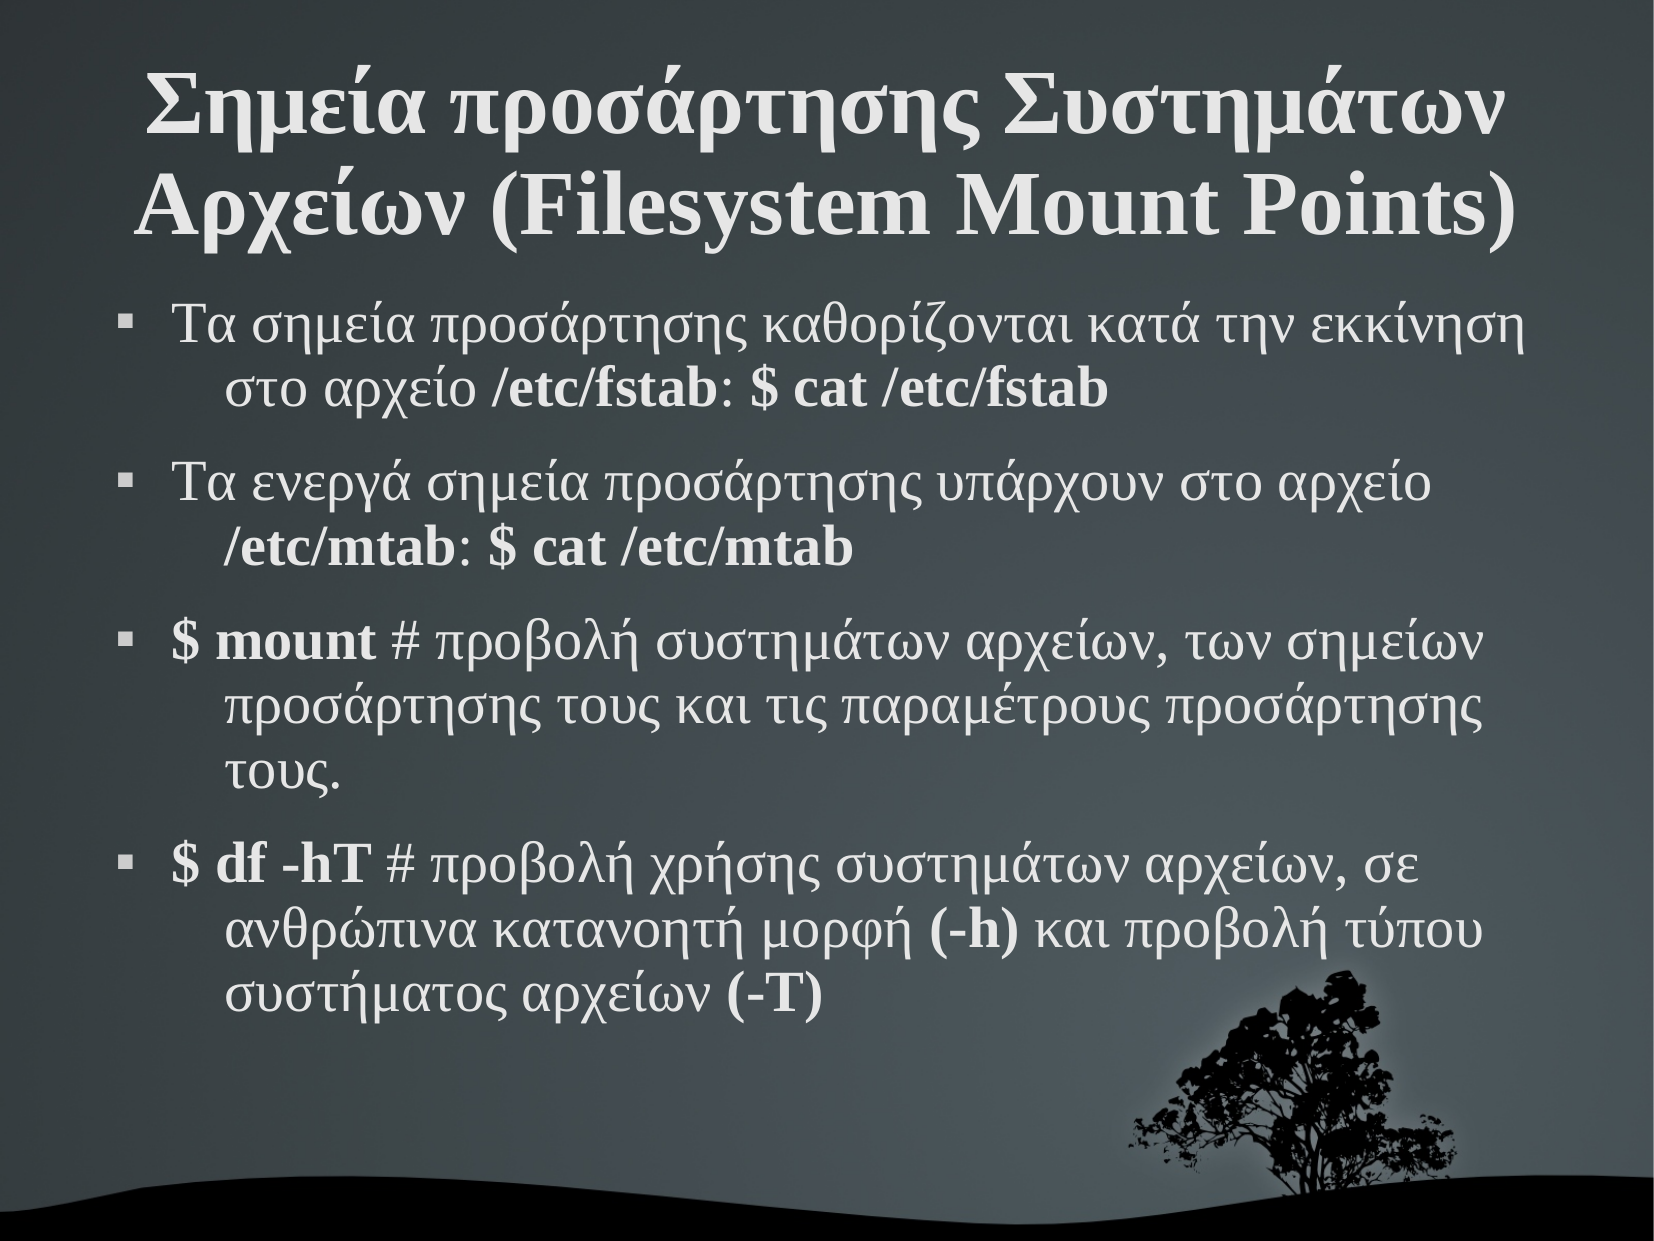

# Σημεία προσάρτησης Συστημάτων Αρχείων (Filesystem Mount Points)
Τα σημεία προσάρτησης καθορίζονται κατά την εκκίνηση στο αρχείο /etc/fstab: $ cat /etc/fstab
Τα ενεργά σημεία προσάρτησης υπάρχουν στο αρχείο /etc/mtab: $ cat /etc/mtab
$ mount # προβολή συστημάτων αρχείων, των σημείων προσάρτησης τους και τις παραμέτρους προσάρτησης τους.
$ df -hT # προβολή χρήσης συστημάτων αρχείων, σε ανθρώπινα κατανοητή μορφή (-h) και προβολή τύπου συστήματος αρχείων (-T)